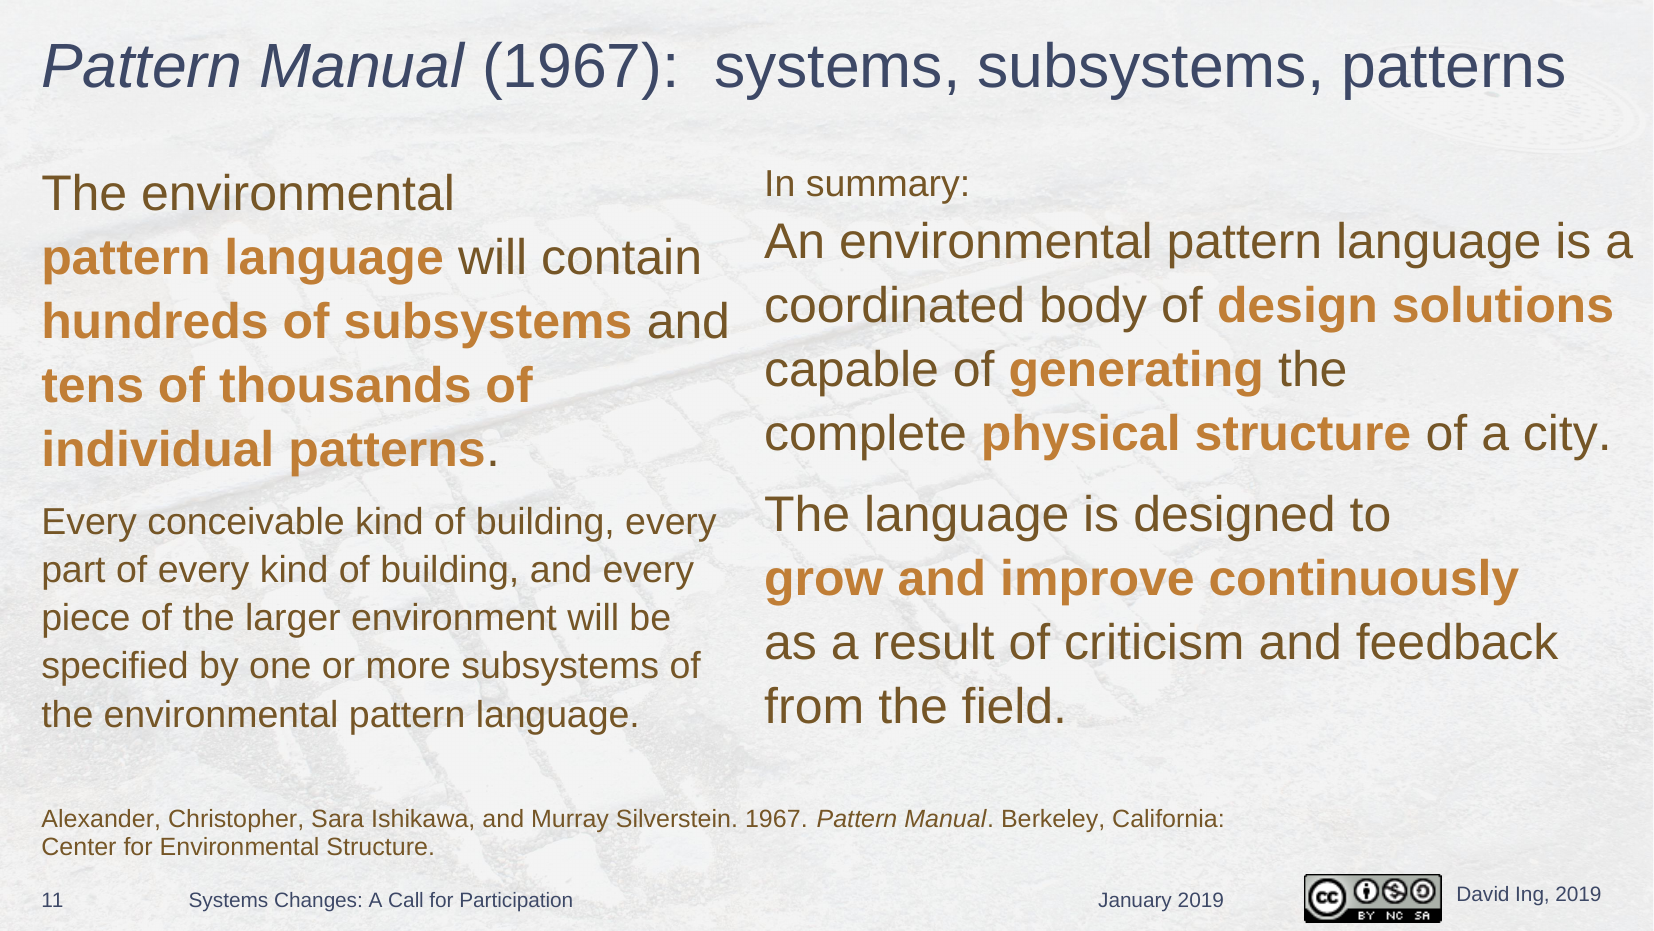

# Pattern Manual (1967): systems, subsystems, patterns
The environmental
pattern language will contain
hundreds of subsystems and tens of thousands of
individual patterns.
Every conceivable kind of building, every part of every kind of building, and every piece of the larger environment will be specified by one or more subsystems of the environmental pattern language.
In summary:
An environmental pattern language is a coordinated body of design solutions capable of generating the
complete physical structure of a city.
The language is designed to
grow and improve continuously
as a result of criticism and feedback from the field.
Alexander, Christopher, Sara Ishikawa, and Murray Silverstein. 1967. Pattern Manual. Berkeley, California:
Center for Environmental Structure.
Systems Changes: A Call for Participation
January 2019